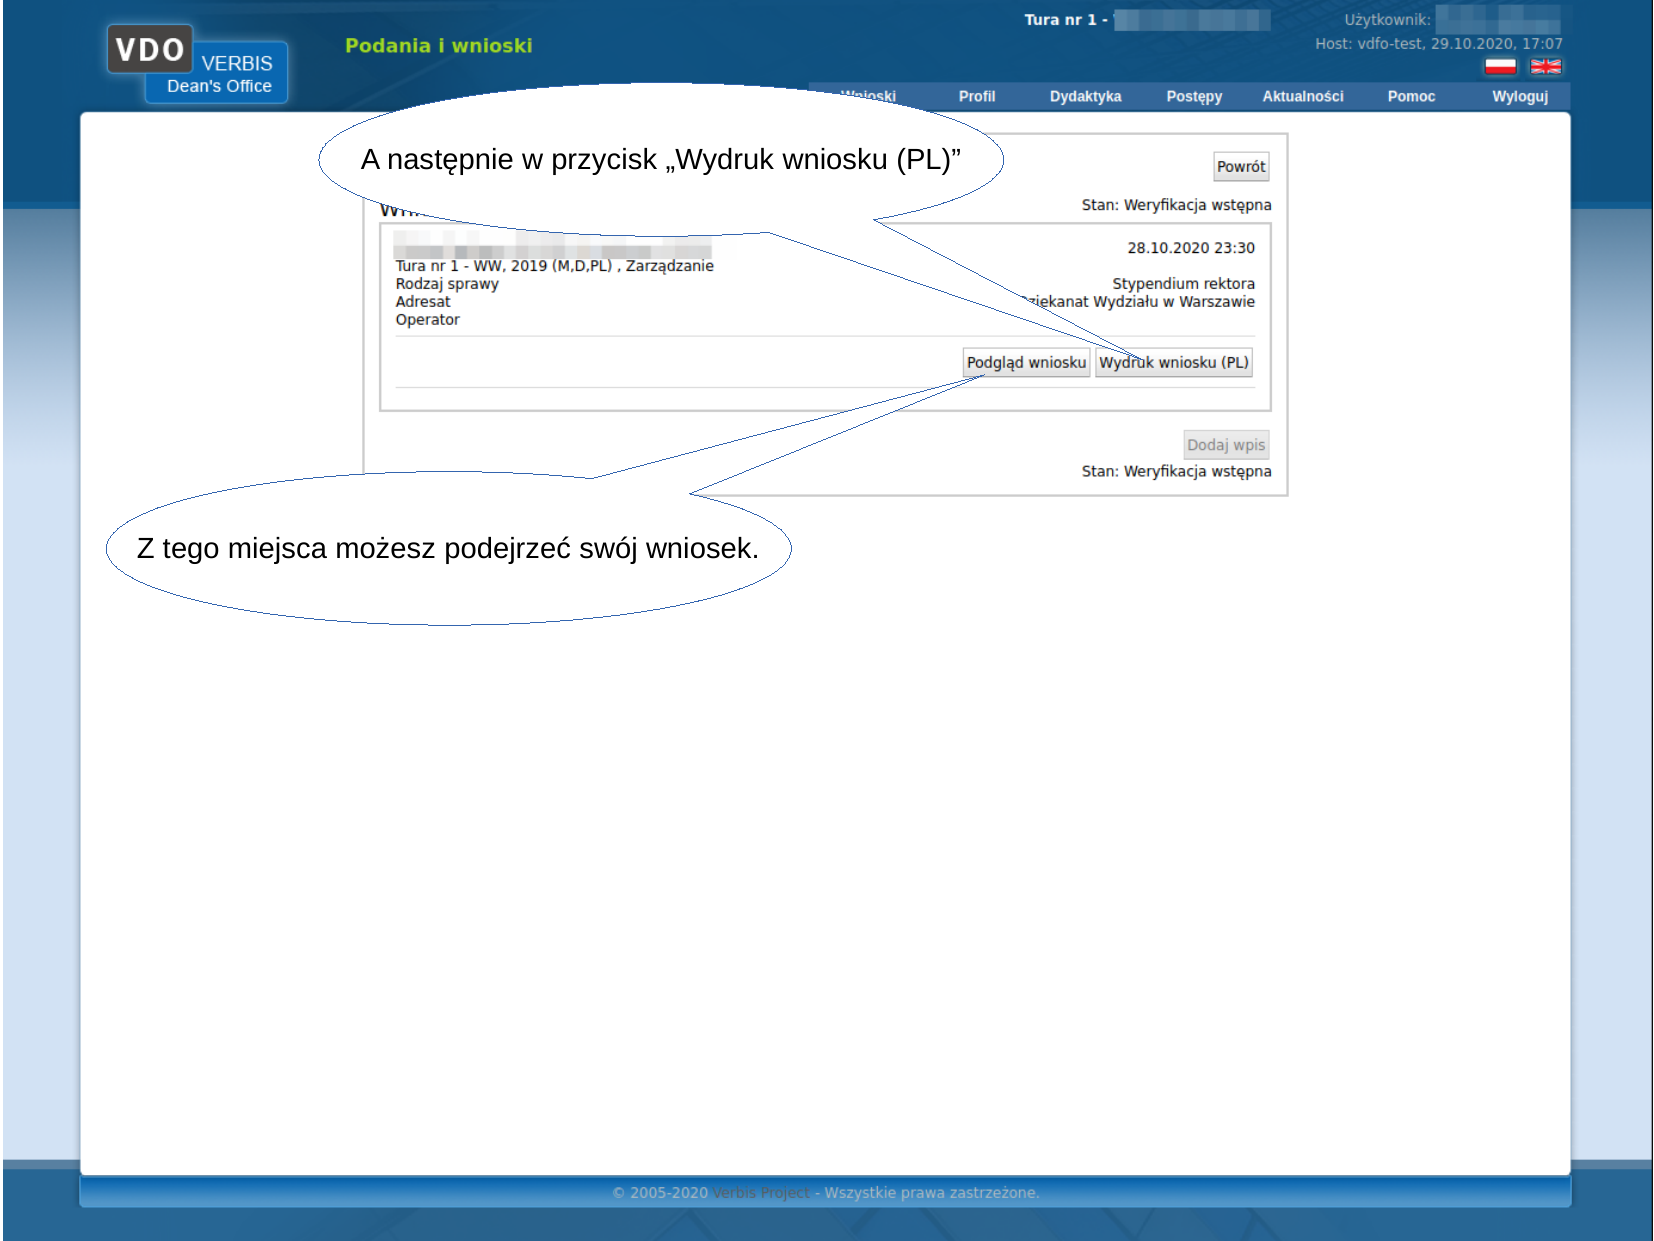

A następnie w przycisk „Wydruk wniosku (PL)”
Z tego miejsca możesz podejrzeć swój wniosek.
© 2020 Verbis - wszystkie prawa zastrzeżone